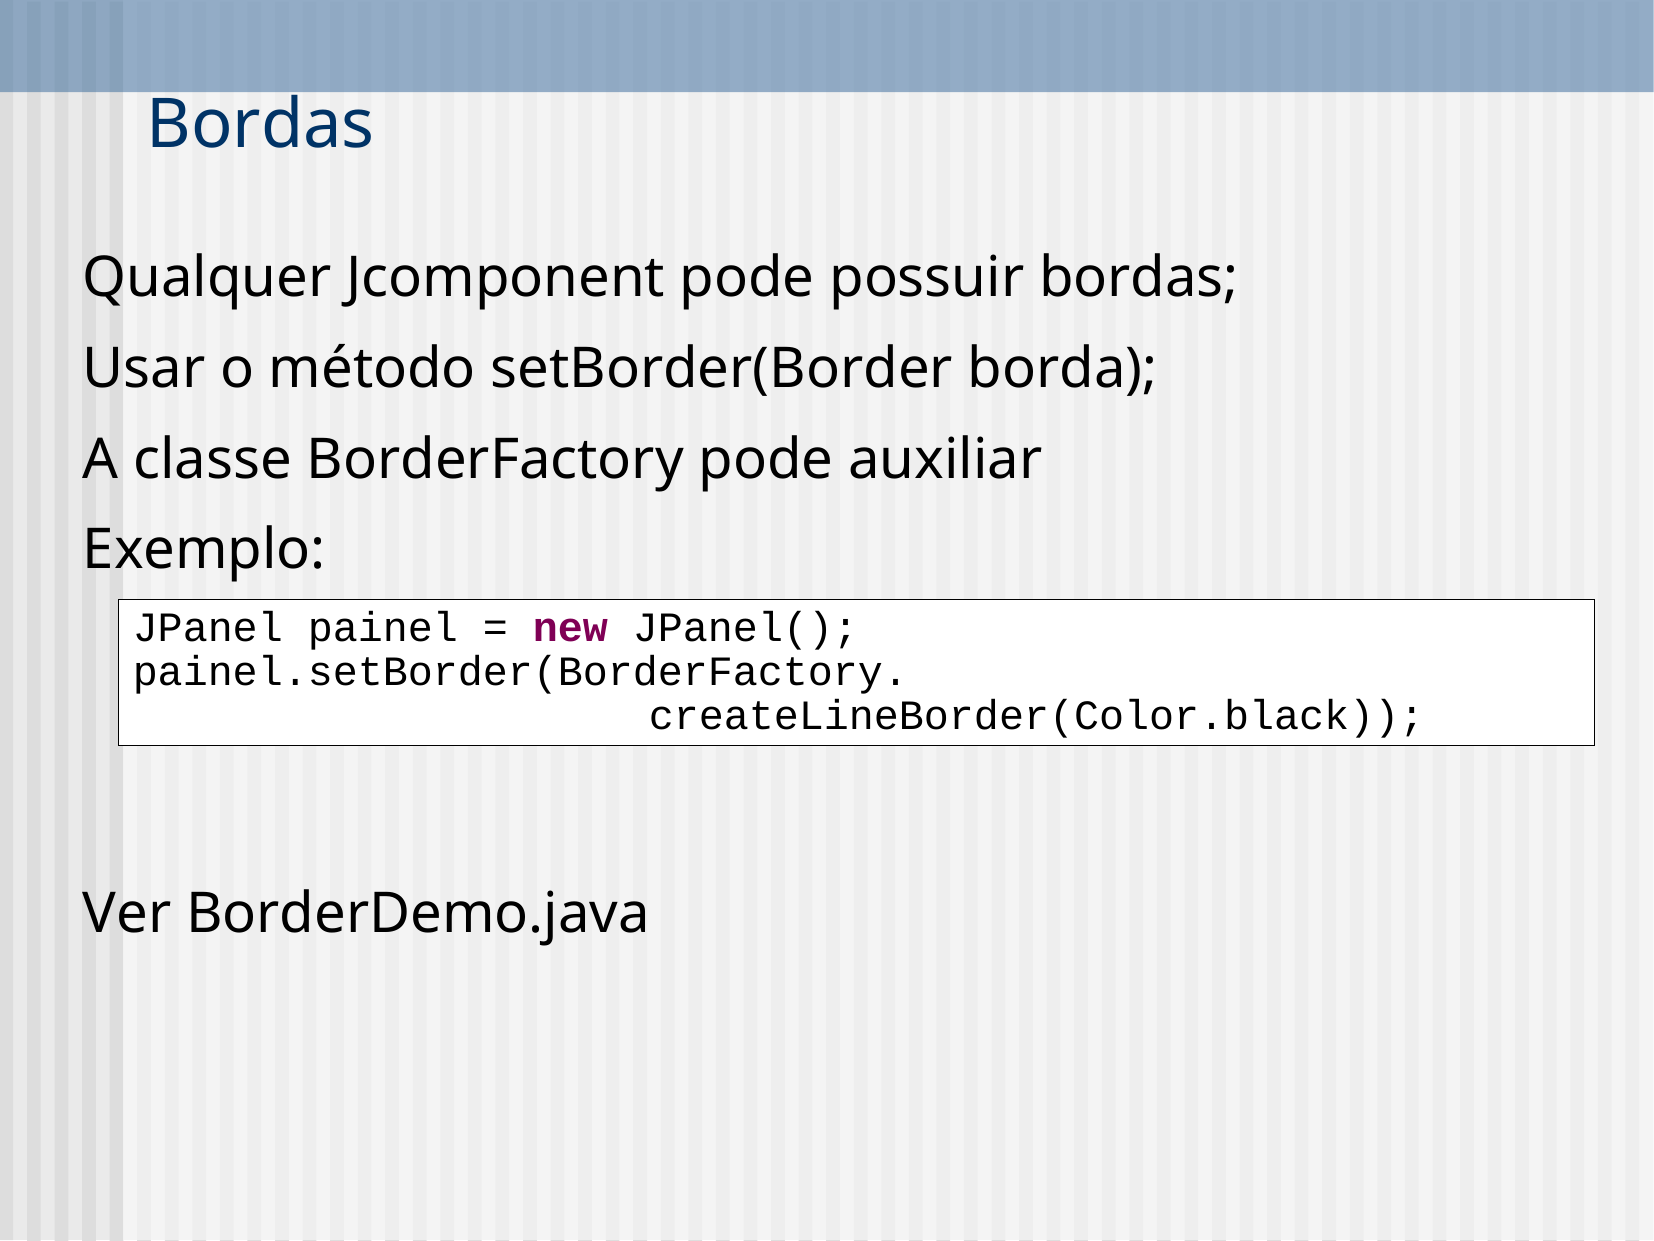

# Bordas
Qualquer Jcomponent pode possuir bordas;
Usar o método setBorder(Border borda);
A classe BorderFactory pode auxiliar
Exemplo:
Ver BorderDemo.java
JPanel painel = new JPanel();
painel.setBorder(BorderFactory.
							createLineBorder(Color.black));